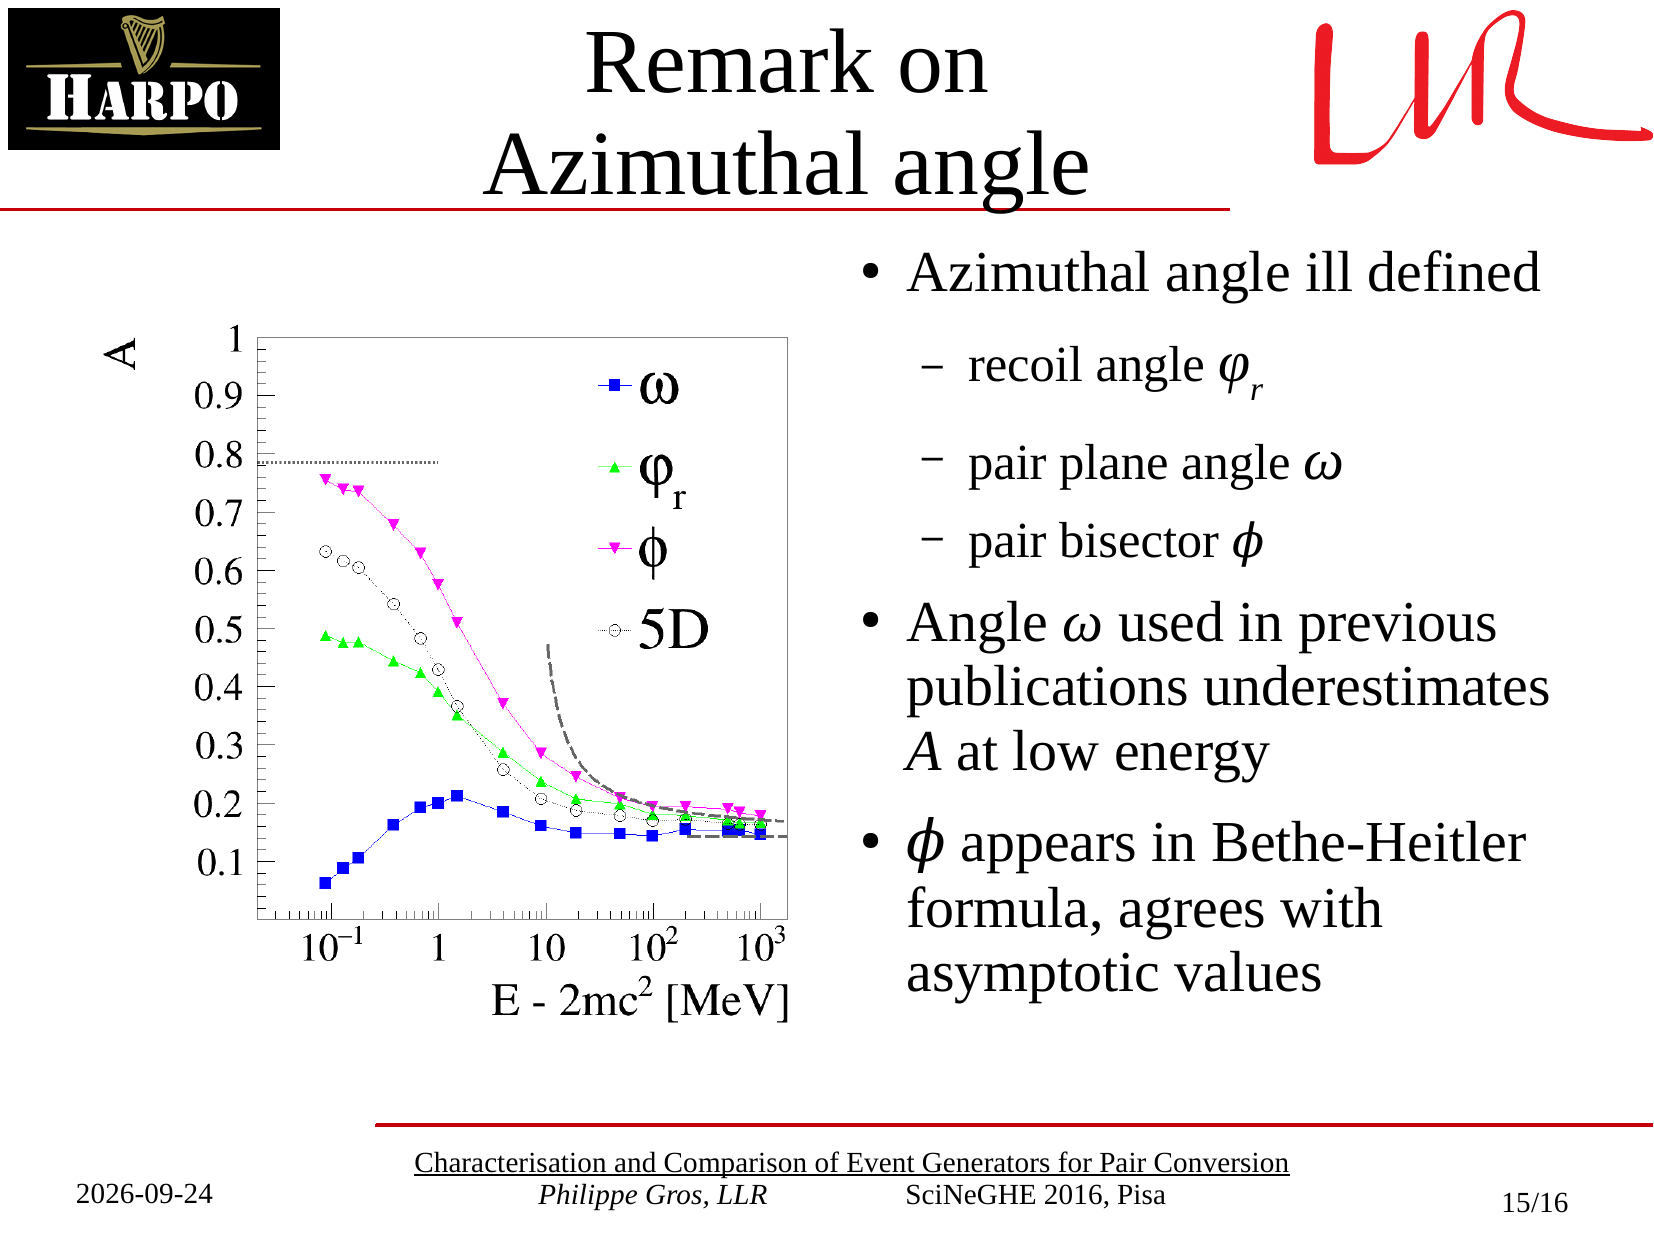

# Remark on Azimuthal angle
Azimuthal angle ill defined
recoil angle φr
pair plane angle ω
pair bisector ϕ
Angle ω used in previous publications underestimates A at low energy
ϕ appears in Bethe-Heitler formula, agrees with asymptotic values
15